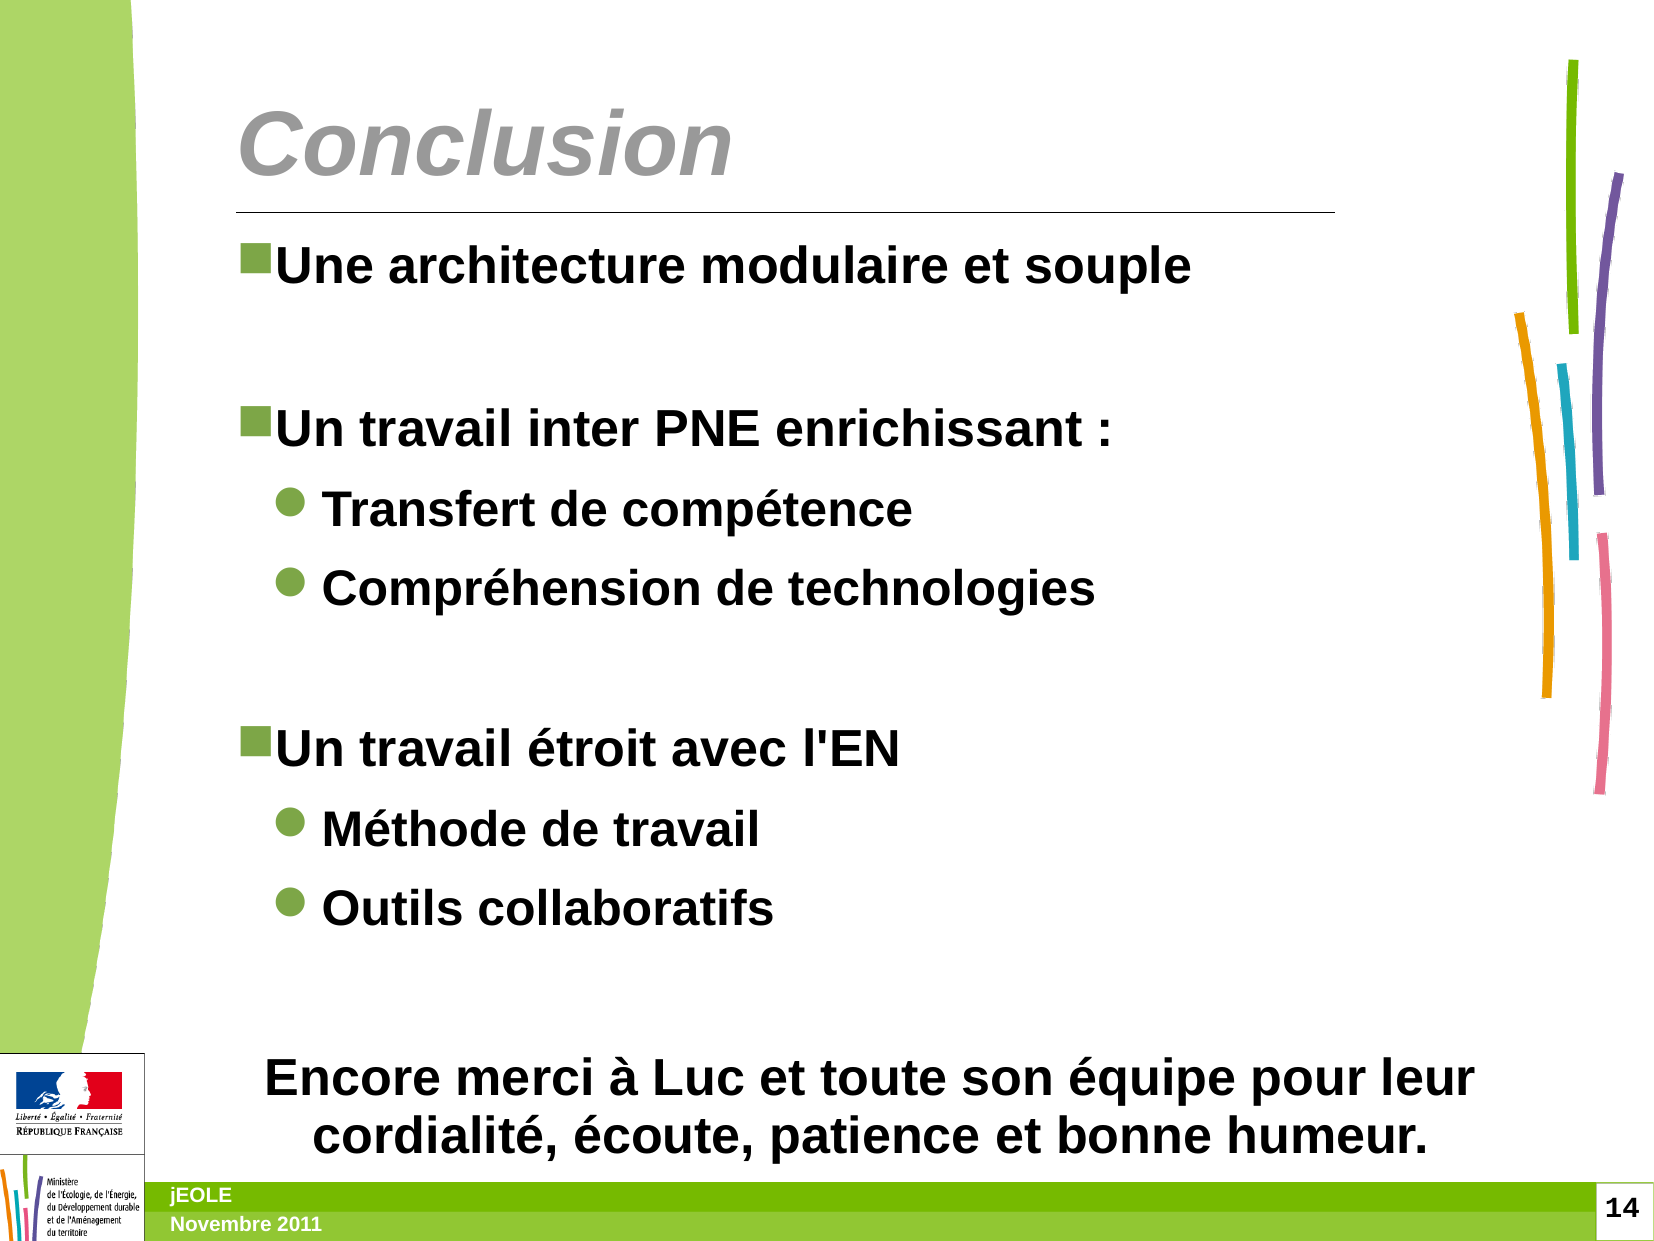

# Conclusion
Une architecture modulaire et souple
Un travail inter PNE enrichissant :
Transfert de compétence
Compréhension de technologies
Un travail étroit avec l'EN
Méthode de travail
Outils collaboratifs
Encore merci à Luc et toute son équipe pour leur cordialité, écoute, patience et bonne humeur.
14
Journées EOLE octobre 2010